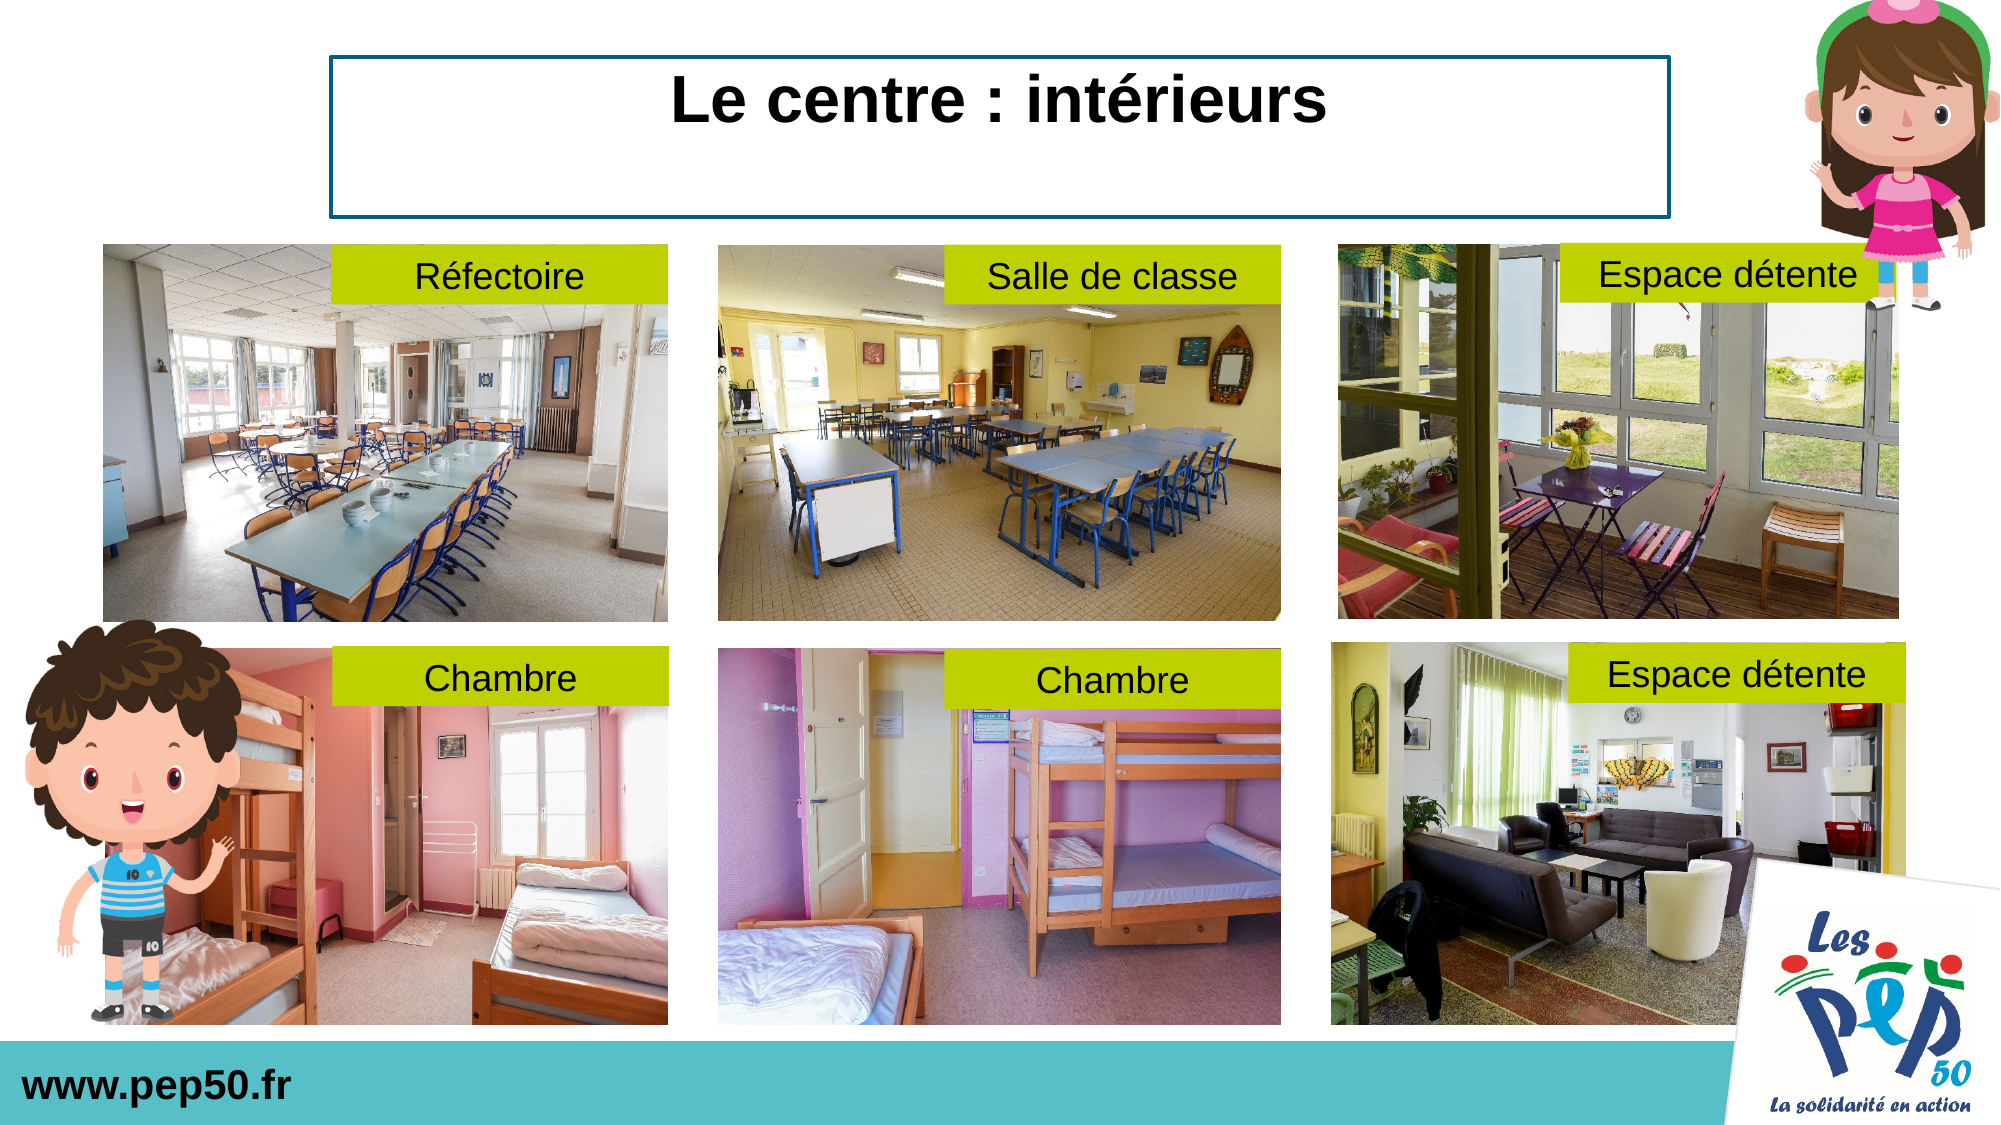

# Le centre : intérieurs
Espace détente
Réfectoire
Salle de classe
Espace détente
Chambre
Chambre
www.pep50.fr